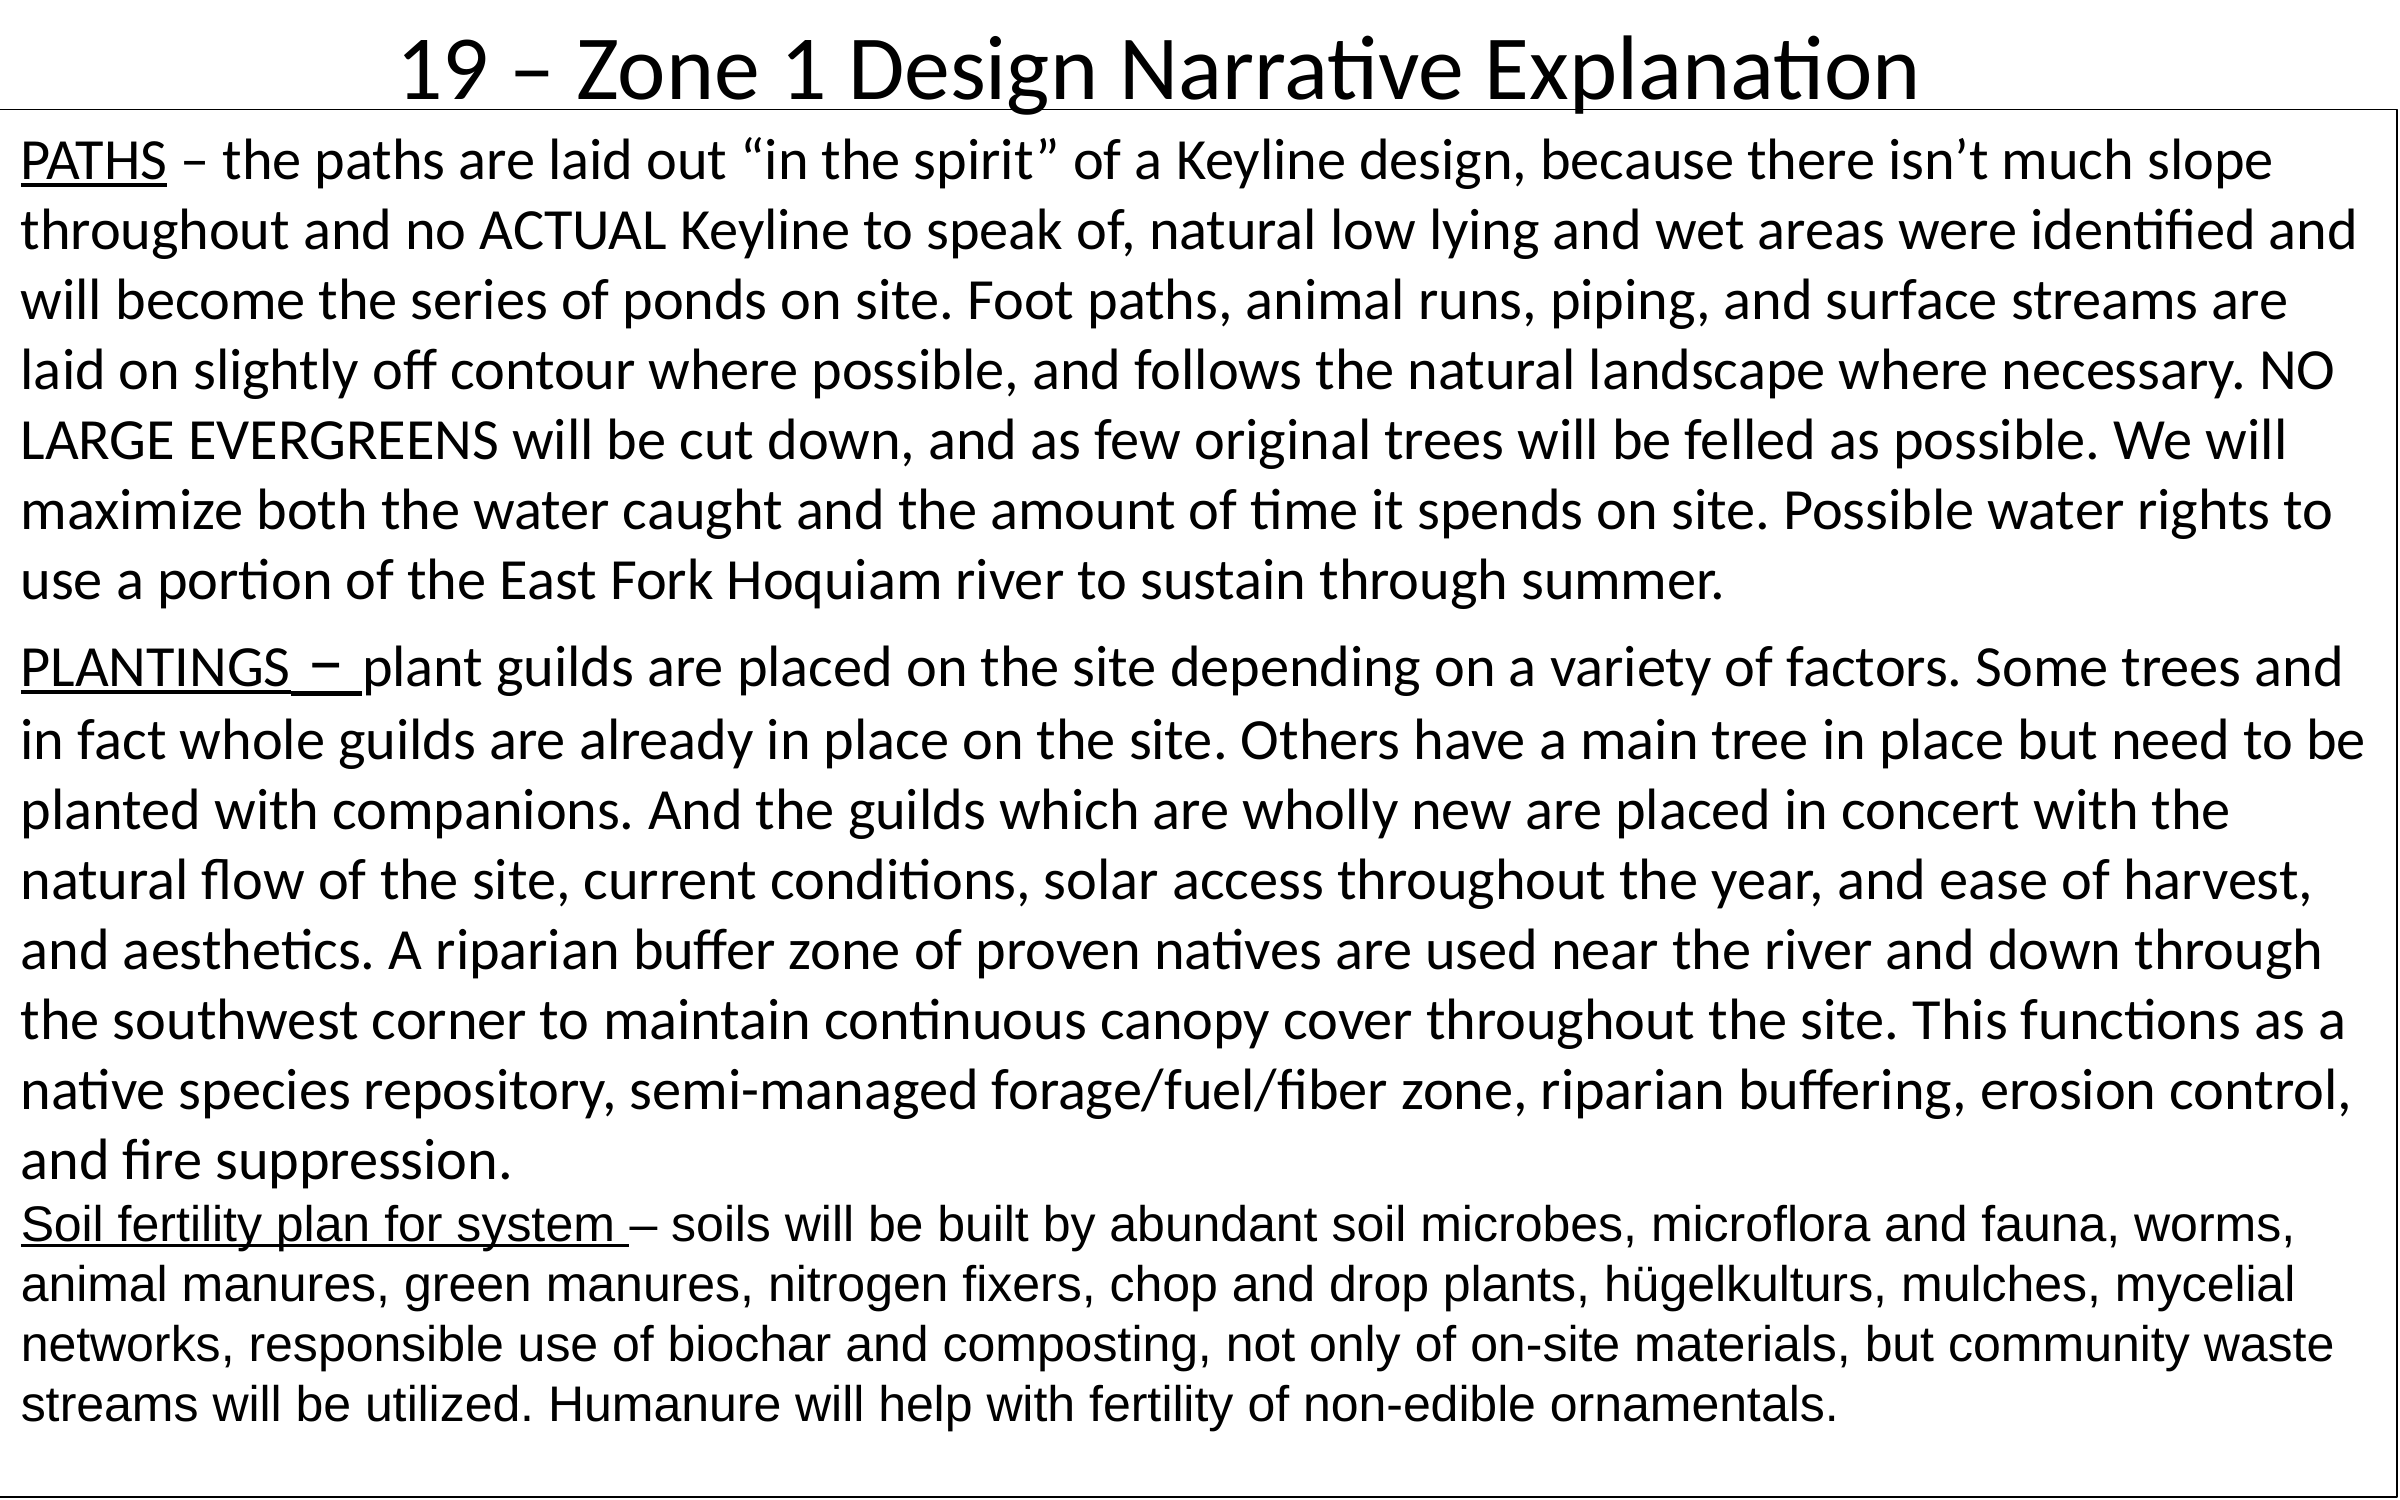

19 – Zone 1 Design Narrative Explanation
PATHS – the paths are laid out “in the spirit” of a Keyline design, because there isn’t much slope throughout and no ACTUAL Keyline to speak of, natural low lying and wet areas were identified and will become the series of ponds on site. Foot paths, animal runs, piping, and surface streams are laid on slightly off contour where possible, and follows the natural landscape where necessary. NO LARGE EVERGREENS will be cut down, and as few original trees will be felled as possible. We will maximize both the water caught and the amount of time it spends on site. Possible water rights to use a portion of the East Fork Hoquiam river to sustain through summer.
PLANTINGS – plant guilds are placed on the site depending on a variety of factors. Some trees and in fact whole guilds are already in place on the site. Others have a main tree in place but need to be planted with companions. And the guilds which are wholly new are placed in concert with the natural flow of the site, current conditions, solar access throughout the year, and ease of harvest, and aesthetics. A riparian buffer zone of proven natives are used near the river and down through the southwest corner to maintain continuous canopy cover throughout the site. This functions as a native species repository, semi-managed forage/fuel/fiber zone, riparian buffering, erosion control, and fire suppression.
Soil fertility plan for system – soils will be built by abundant soil microbes, microflora and fauna, worms, animal manures, green manures, nitrogen fixers, chop and drop plants, hügelkulturs, mulches, mycelial networks, responsible use of biochar and composting, not only of on-site materials, but community waste streams will be utilized. Humanure will help with fertility of non-edible ornamentals.